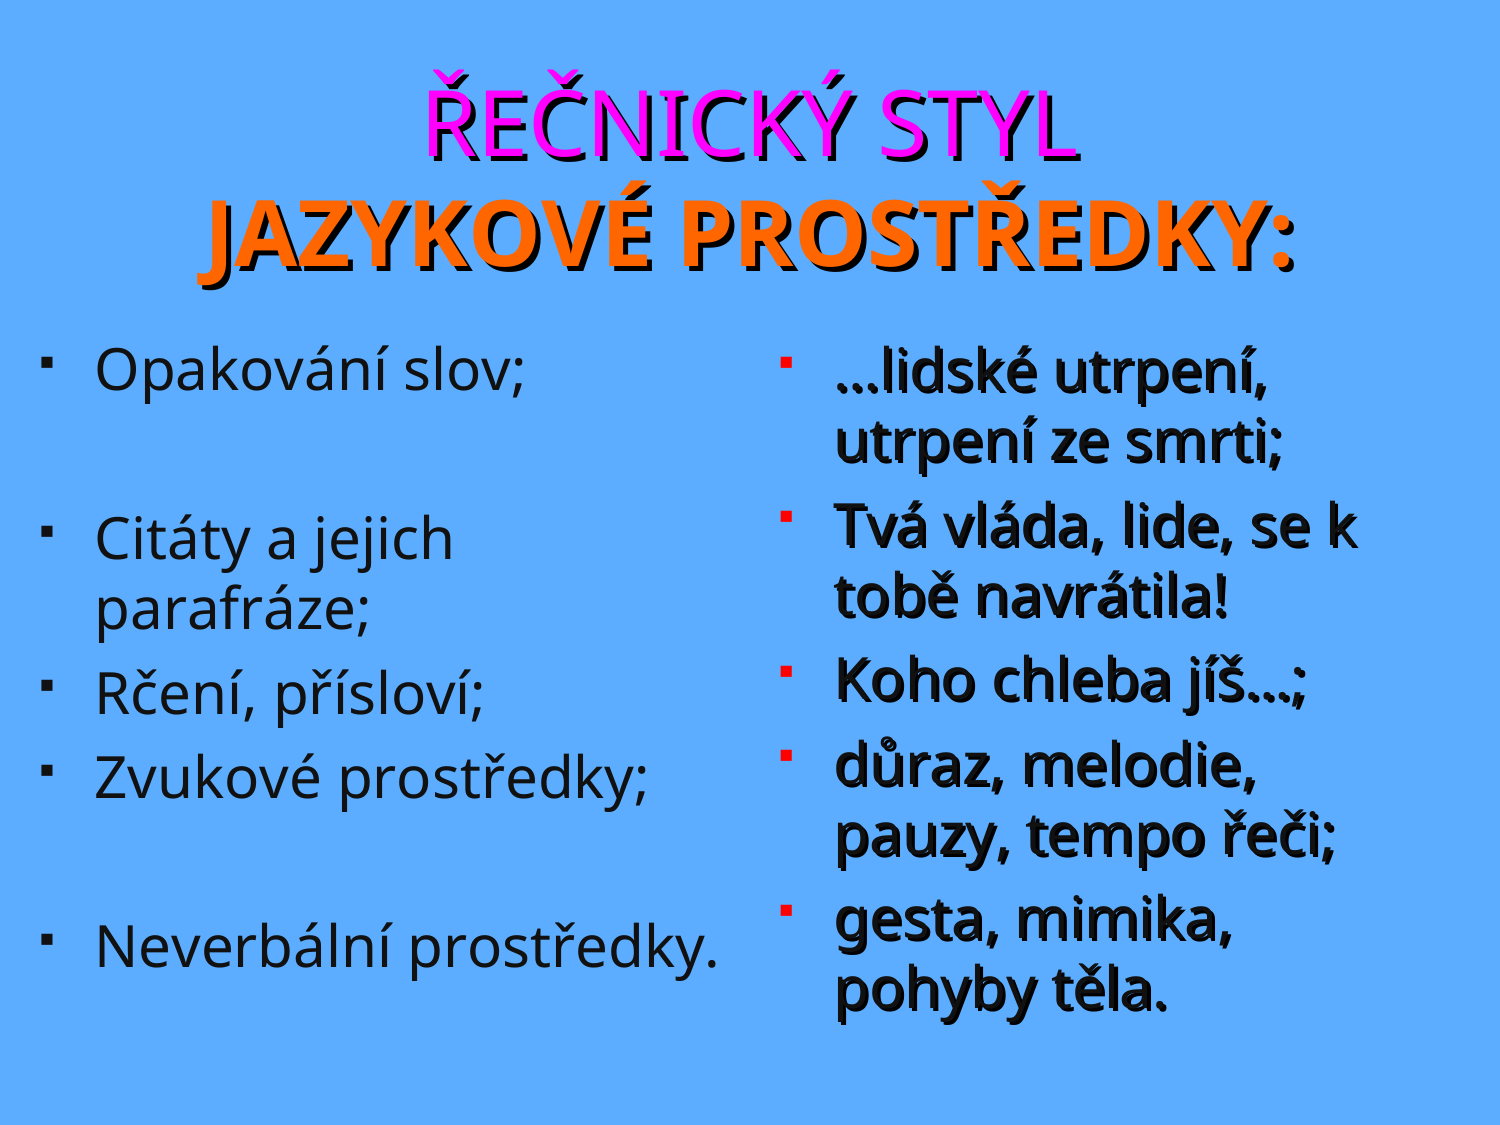

# ŘEČNICKÝ STYL JAZYKOVÉ PROSTŘEDKY:
Opakování slov;
Citáty a jejich parafráze;
Rčení, přísloví;
Zvukové prostředky;
Neverbální prostředky.
…lidské utrpení, utrpení ze smrti;
Tvá vláda, lide, se k tobě navrátila!
Koho chleba jíš…;
důraz, melodie, pauzy, tempo řeči;
gesta, mimika, pohyby těla.